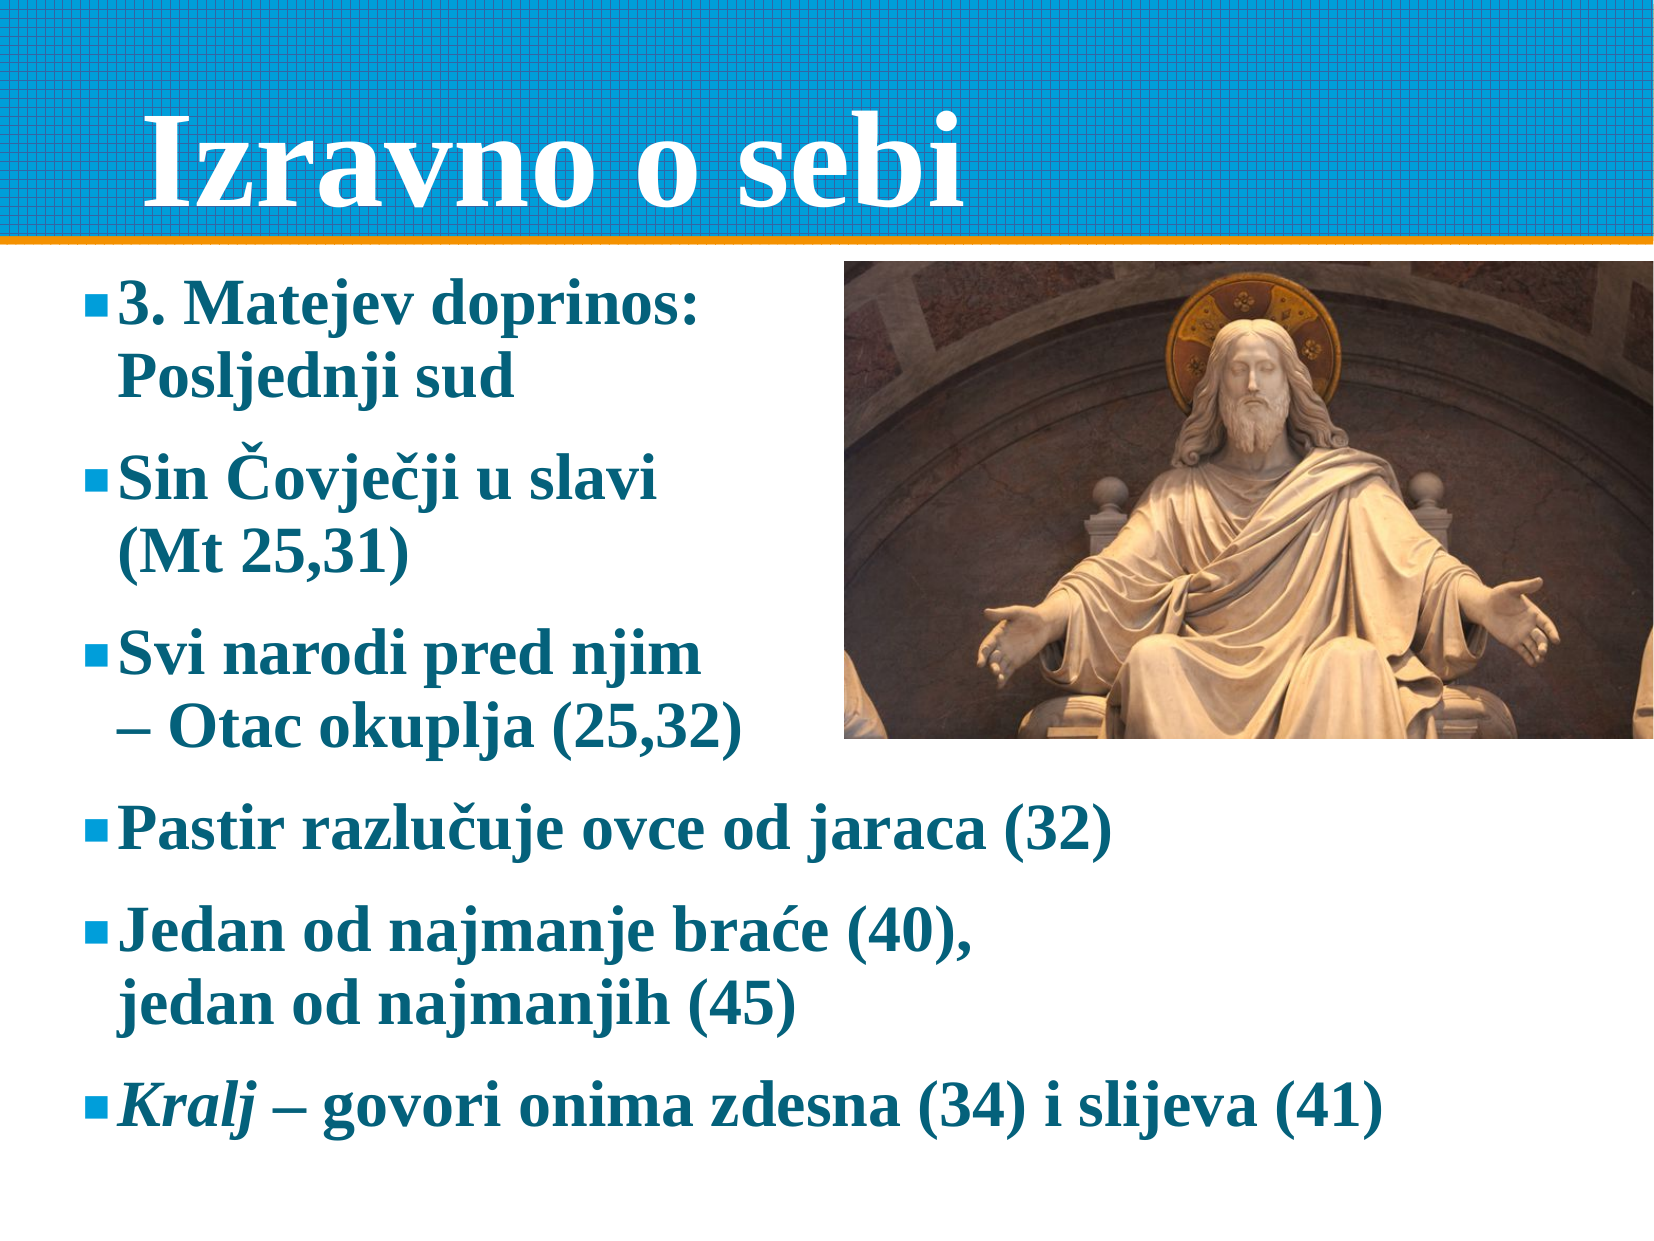

# Izravno o sebi
3. Matejev doprinos:
Posljednji sud
Sin Čovječji u slavi
(Mt 25,31)
Svi narodi pred njim
– Otac okuplja (25,32)
Pastir razlučuje ovce od jaraca (32)
Jedan od najmanje braće (40),
jedan od najmanjih (45)
Kralj – govori onima zdesna (34) i slijeva (41)